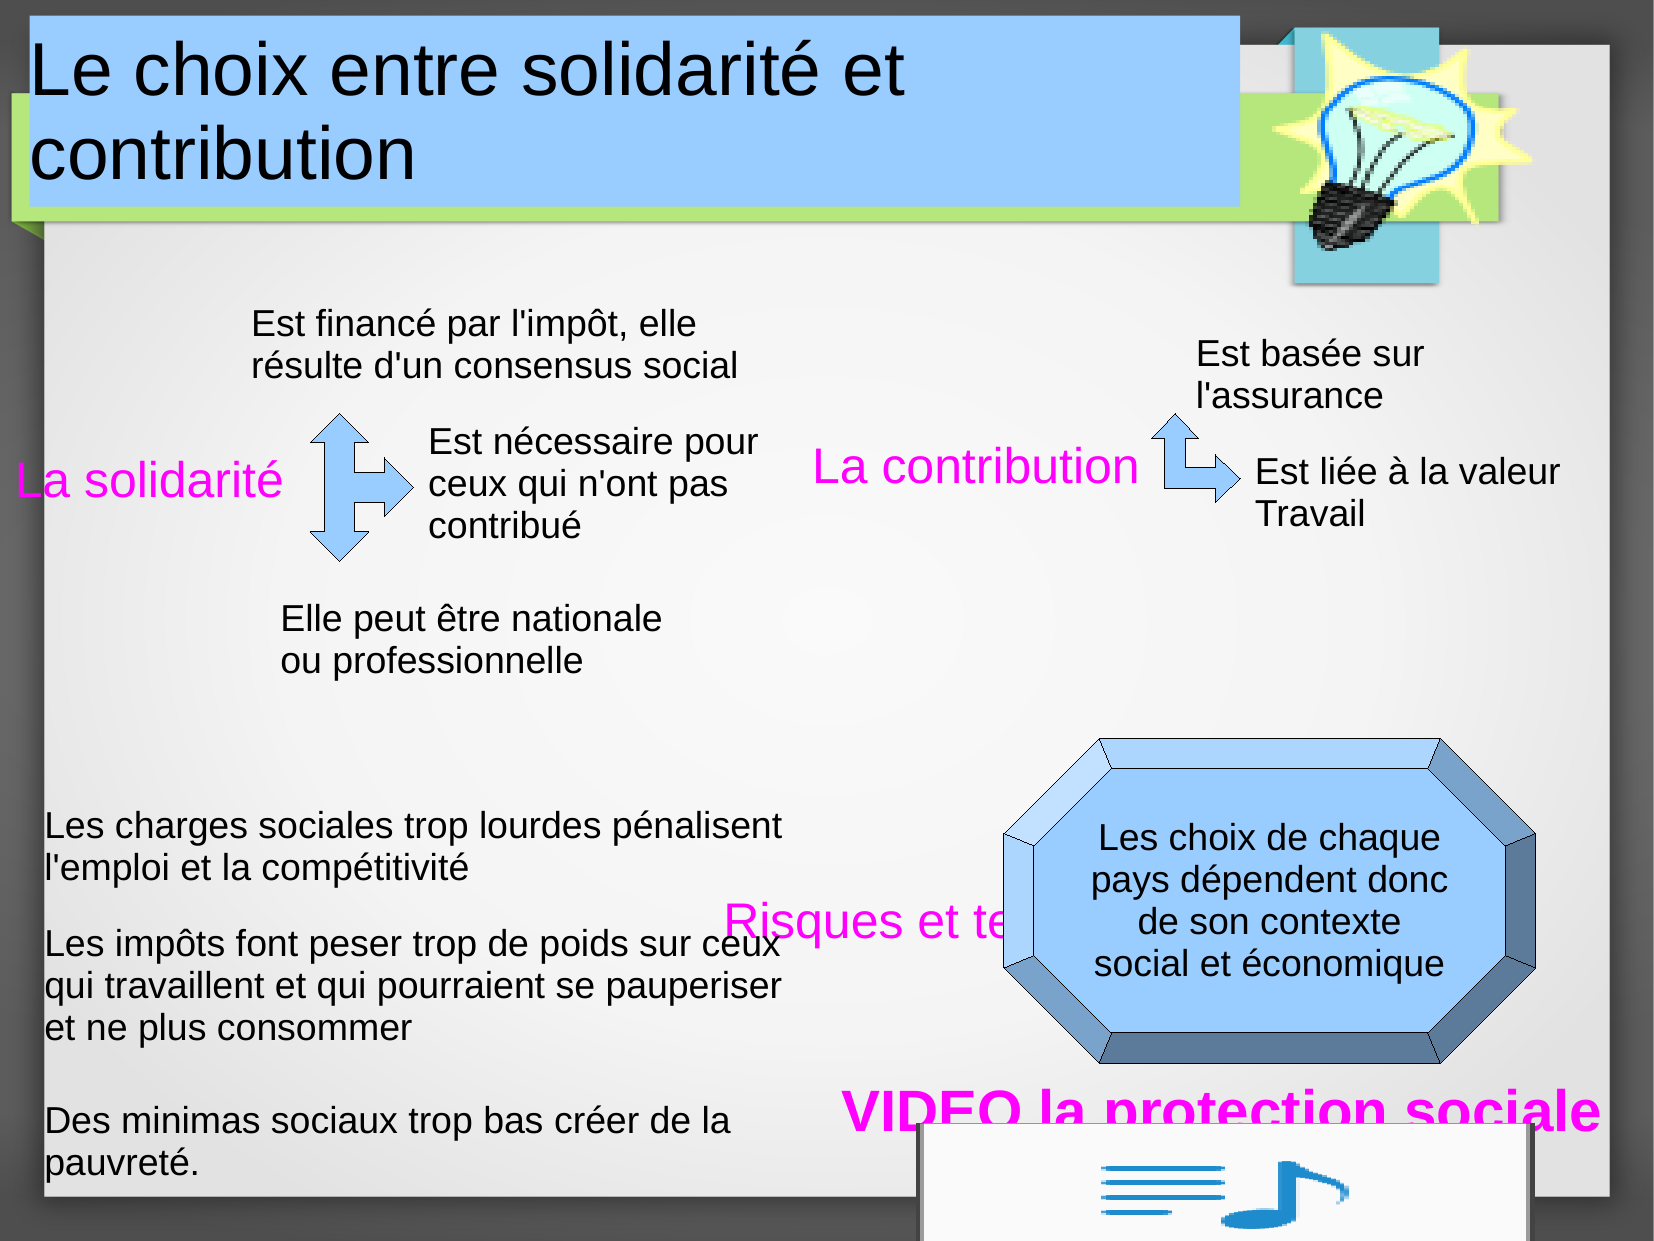

# Le choix entre solidarité et contribution
Est financé par l'impôt, elle résulte d'un consensus social
Est basée sur l'assurance
Est nécessaire pour ceux qui n'ont pas contribué
La contribution
Est liée à la valeur Travail
La solidarité
Elle peut être nationale ou professionnelle
Les choix de chaque pays dépendent donc de son contexte social et économique
Les charges sociales trop lourdes pénalisent l'emploi et la compétitivité
Risques et tendances
Les impôts font peser trop de poids sur ceux qui travaillent et qui pourraient se pauperiser et ne plus consommer
VIDEO la protection sociale
Des minimas sociaux trop bas créer de la pauvreté.